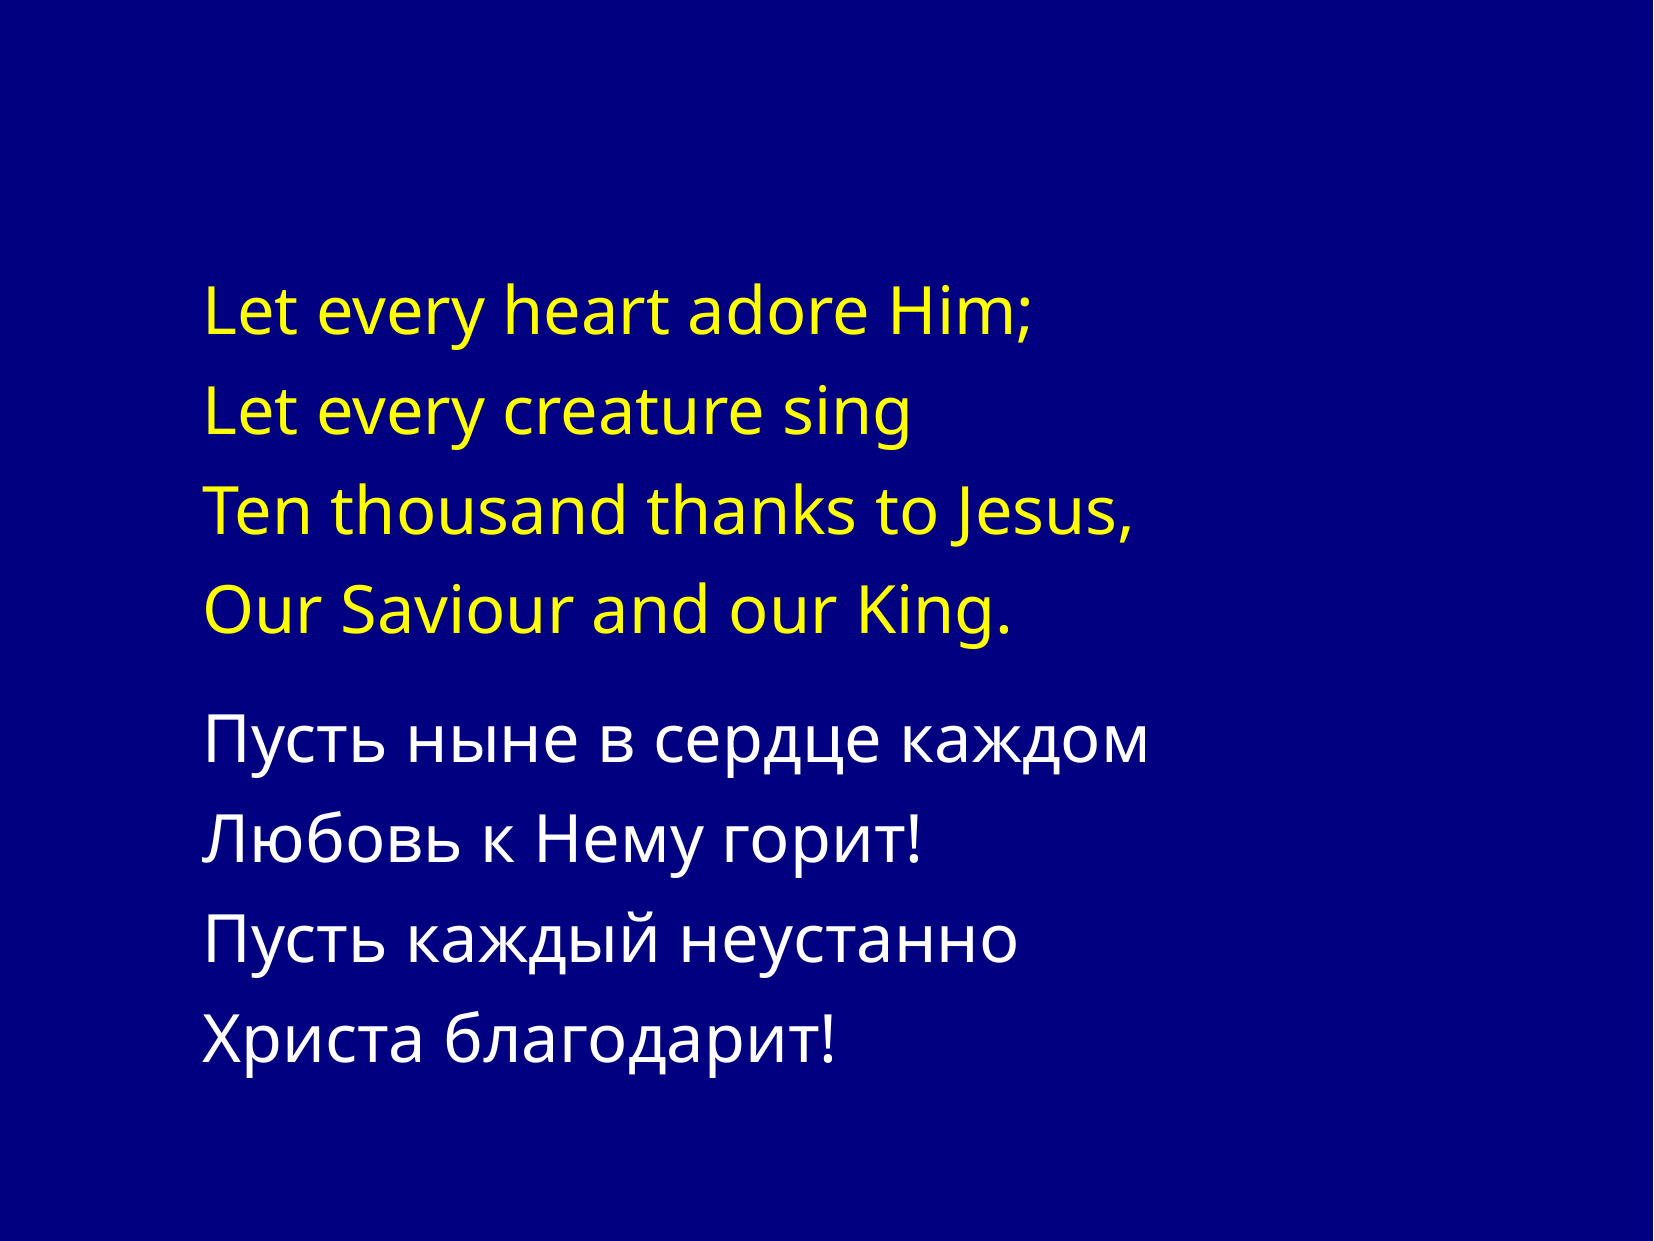

Let every heart adore Him;
	Let every creature sing
	Ten thousand thanks to Jesus,
	Our Saviour and our King.
	Пусть ныне в сердце каждом
	Любовь к Нему горит!
	Пусть каждый неустанно
	Христа благодарит!